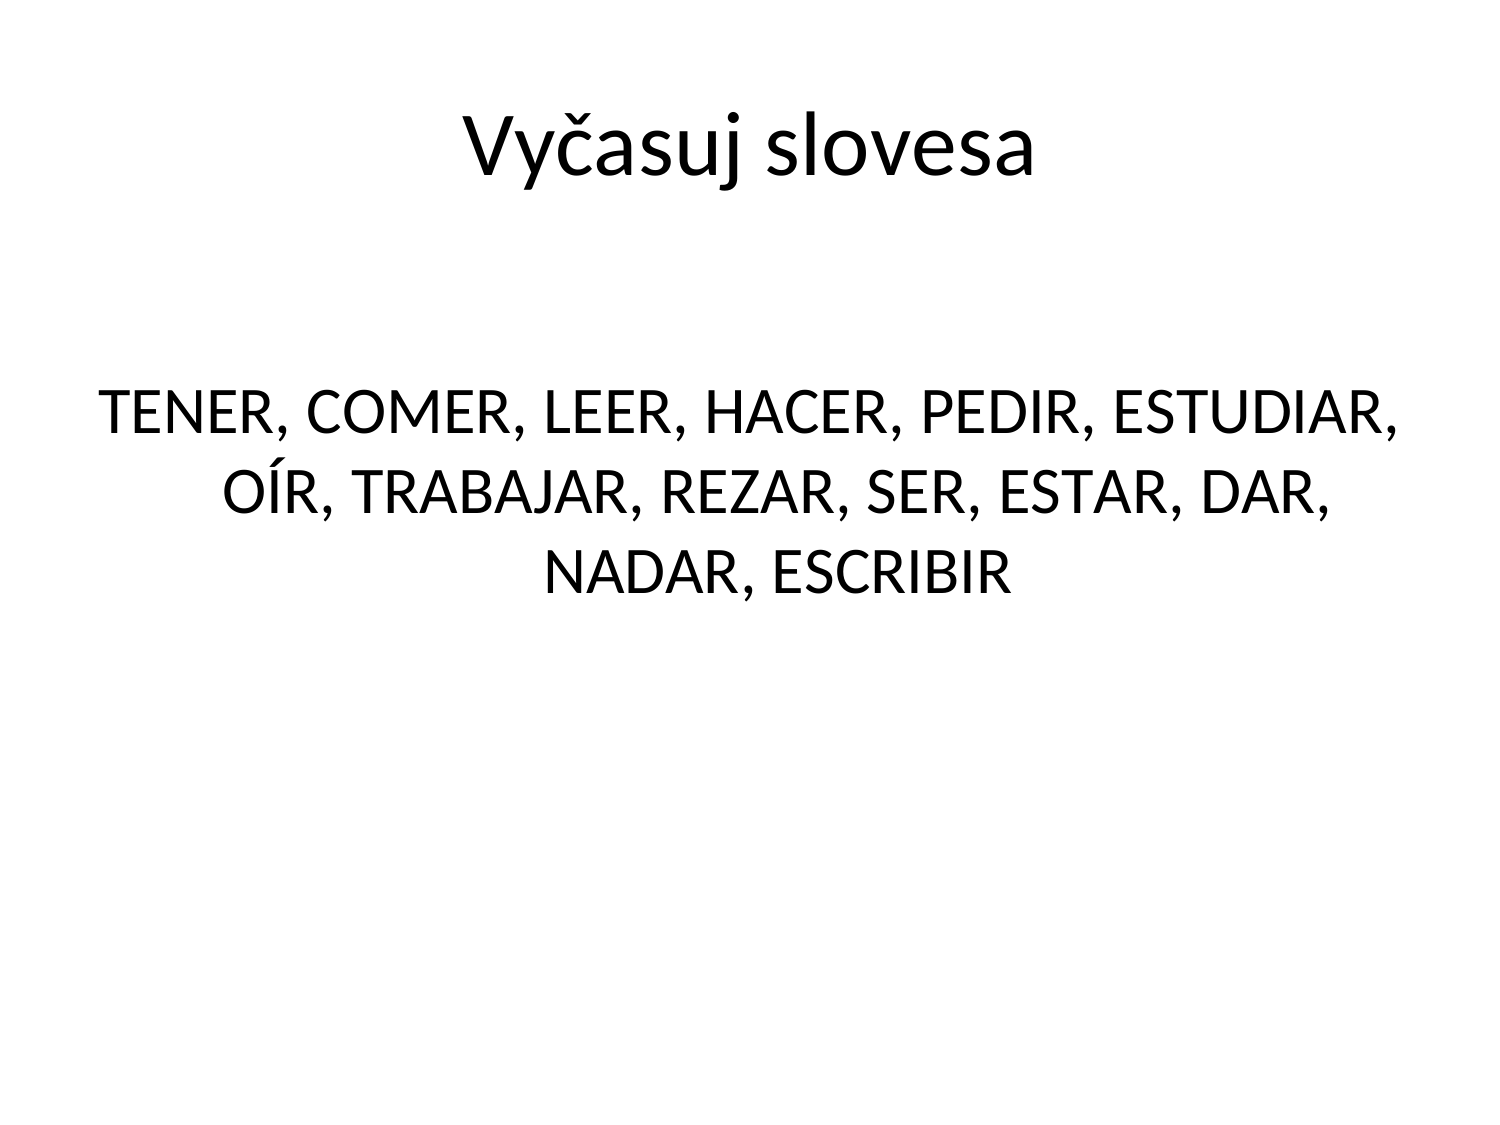

# Vyčasuj slovesa
TENER, COMER, LEER, HACER, PEDIR, ESTUDIAR, OÍR, TRABAJAR, REZAR, SER, ESTAR, DAR, NADAR, ESCRIBIR